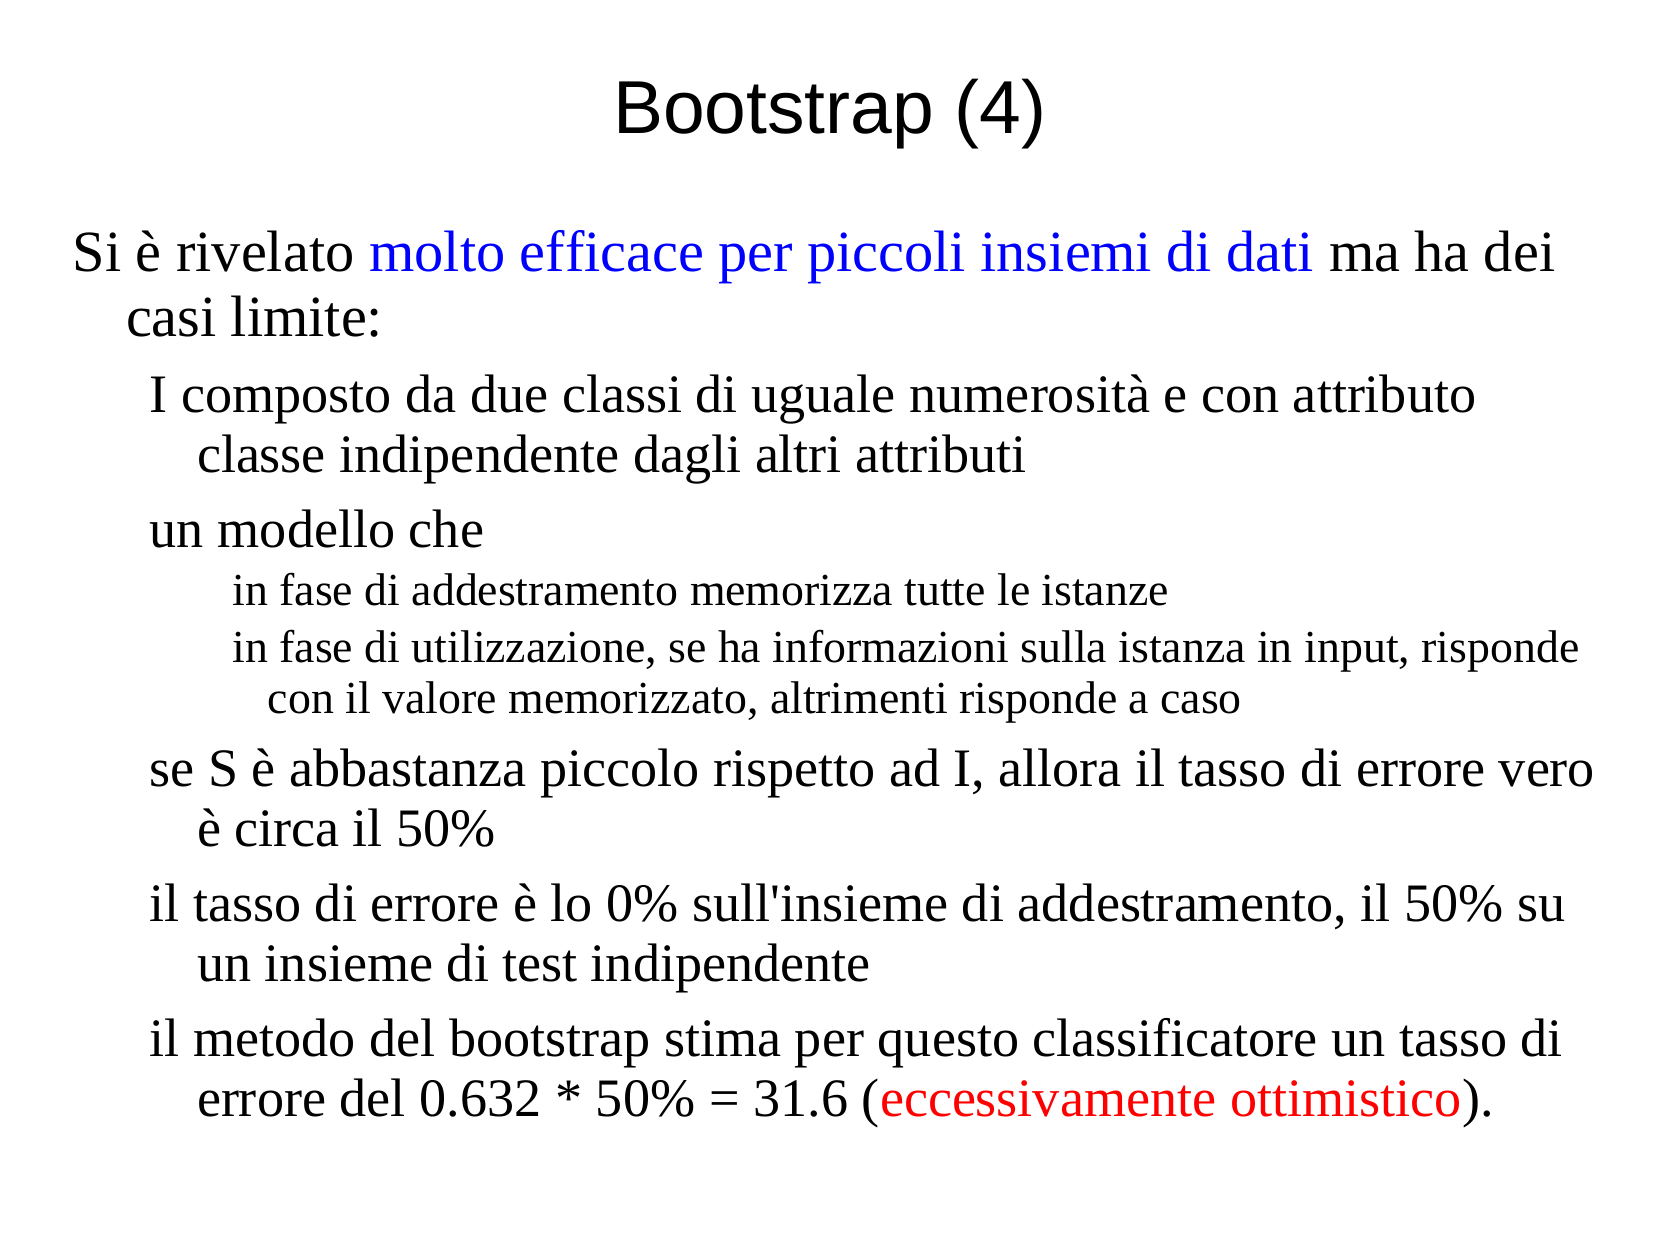

# Bootstrap (4)
Si è rivelato molto efficace per piccoli insiemi di dati ma ha dei casi limite:
I composto da due classi di uguale numerosità e con attributo classe indipendente dagli altri attributi
un modello che
in fase di addestramento memorizza tutte le istanze
in fase di utilizzazione, se ha informazioni sulla istanza in input, risponde con il valore memorizzato, altrimenti risponde a caso
se S è abbastanza piccolo rispetto ad I, allora il tasso di errore vero è circa il 50%
il tasso di errore è lo 0% sull'insieme di addestramento, il 50% su un insieme di test indipendente
il metodo del bootstrap stima per questo classificatore un tasso di errore del 0.632 * 50% = 31.6 (eccessivamente ottimistico).